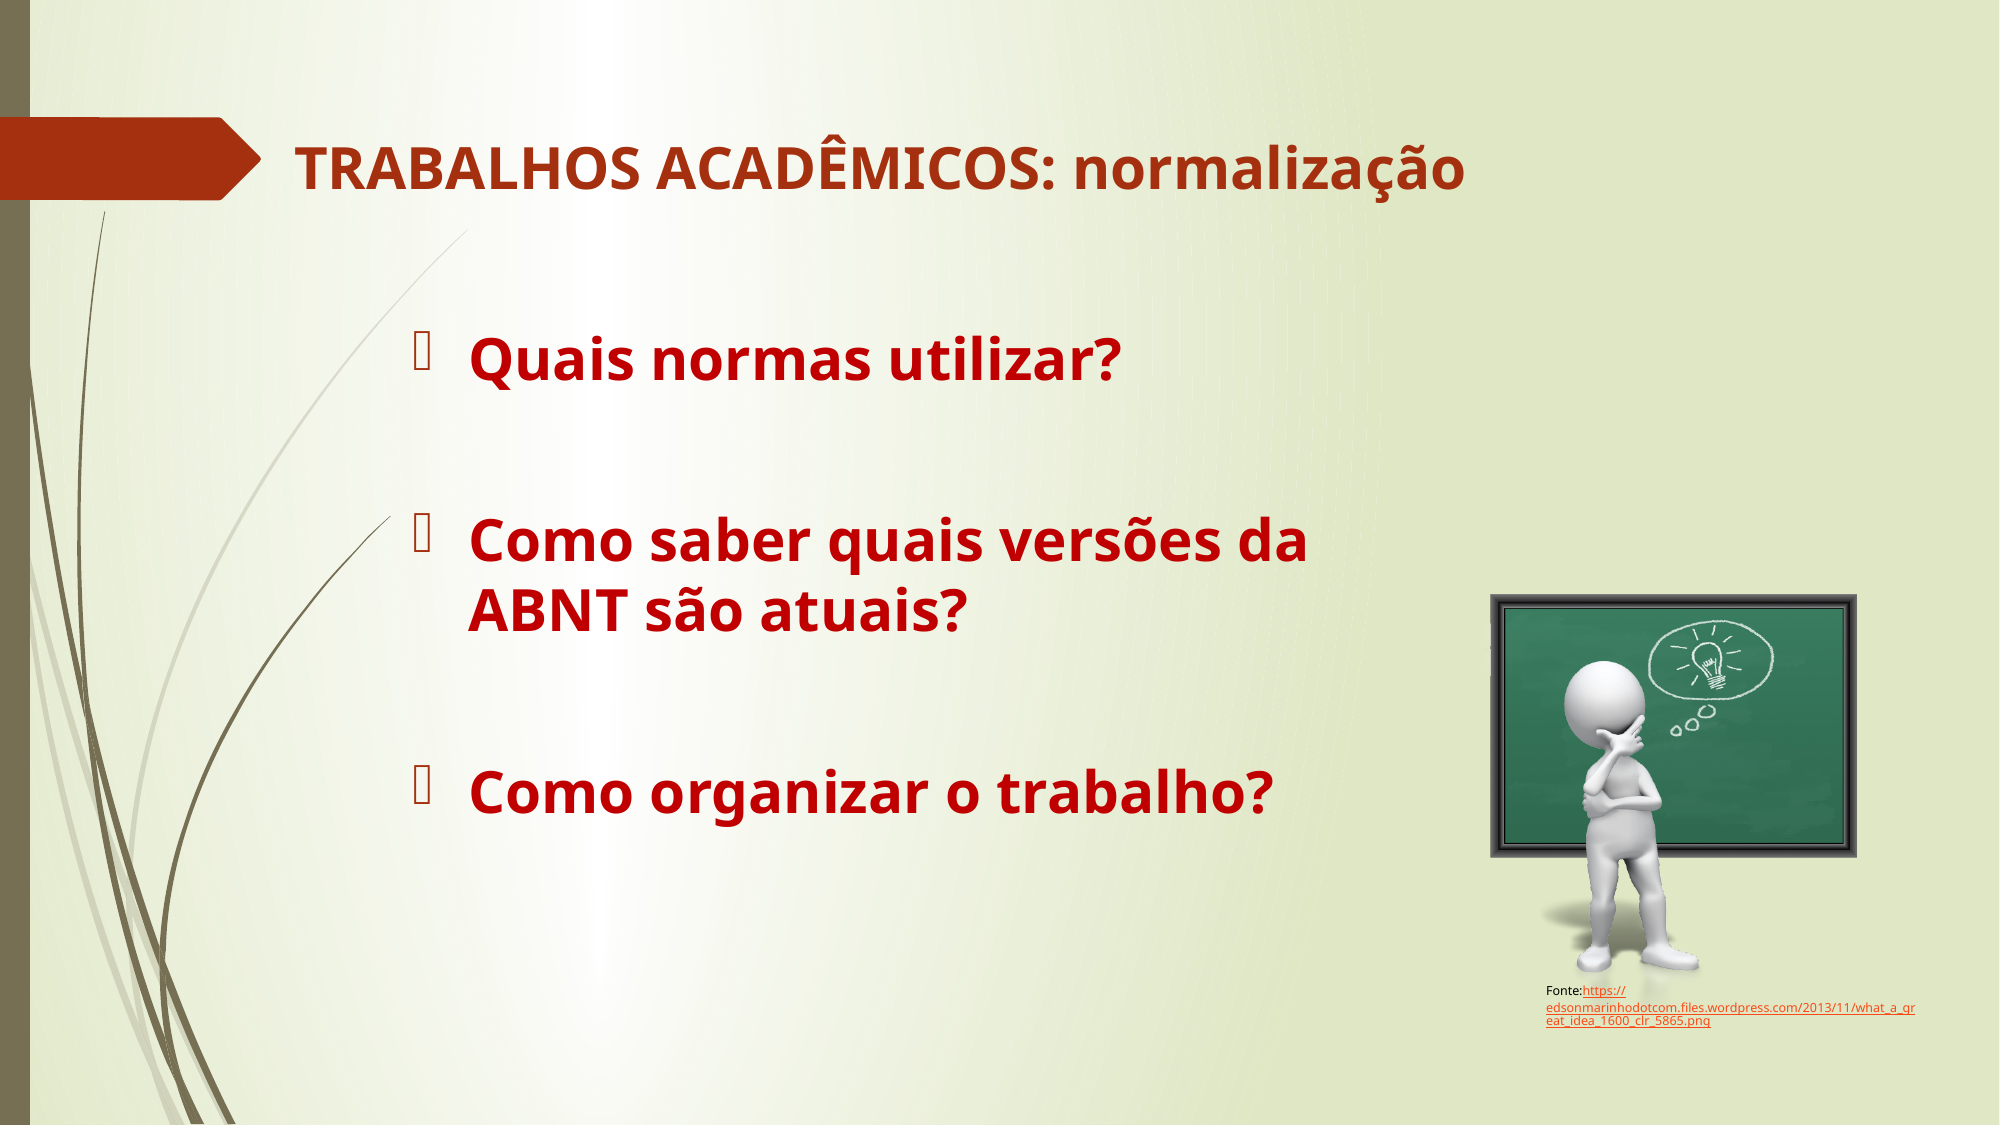

TRABALHOS ACADÊMICOS: normalização
# Quais normas utilizar?
Como saber quais versões da ABNT são atuais?
Como organizar o trabalho?
Fonte:https://edsonmarinhodotcom.files.wordpress.com/2013/11/what_a_great_idea_1600_clr_5865.png